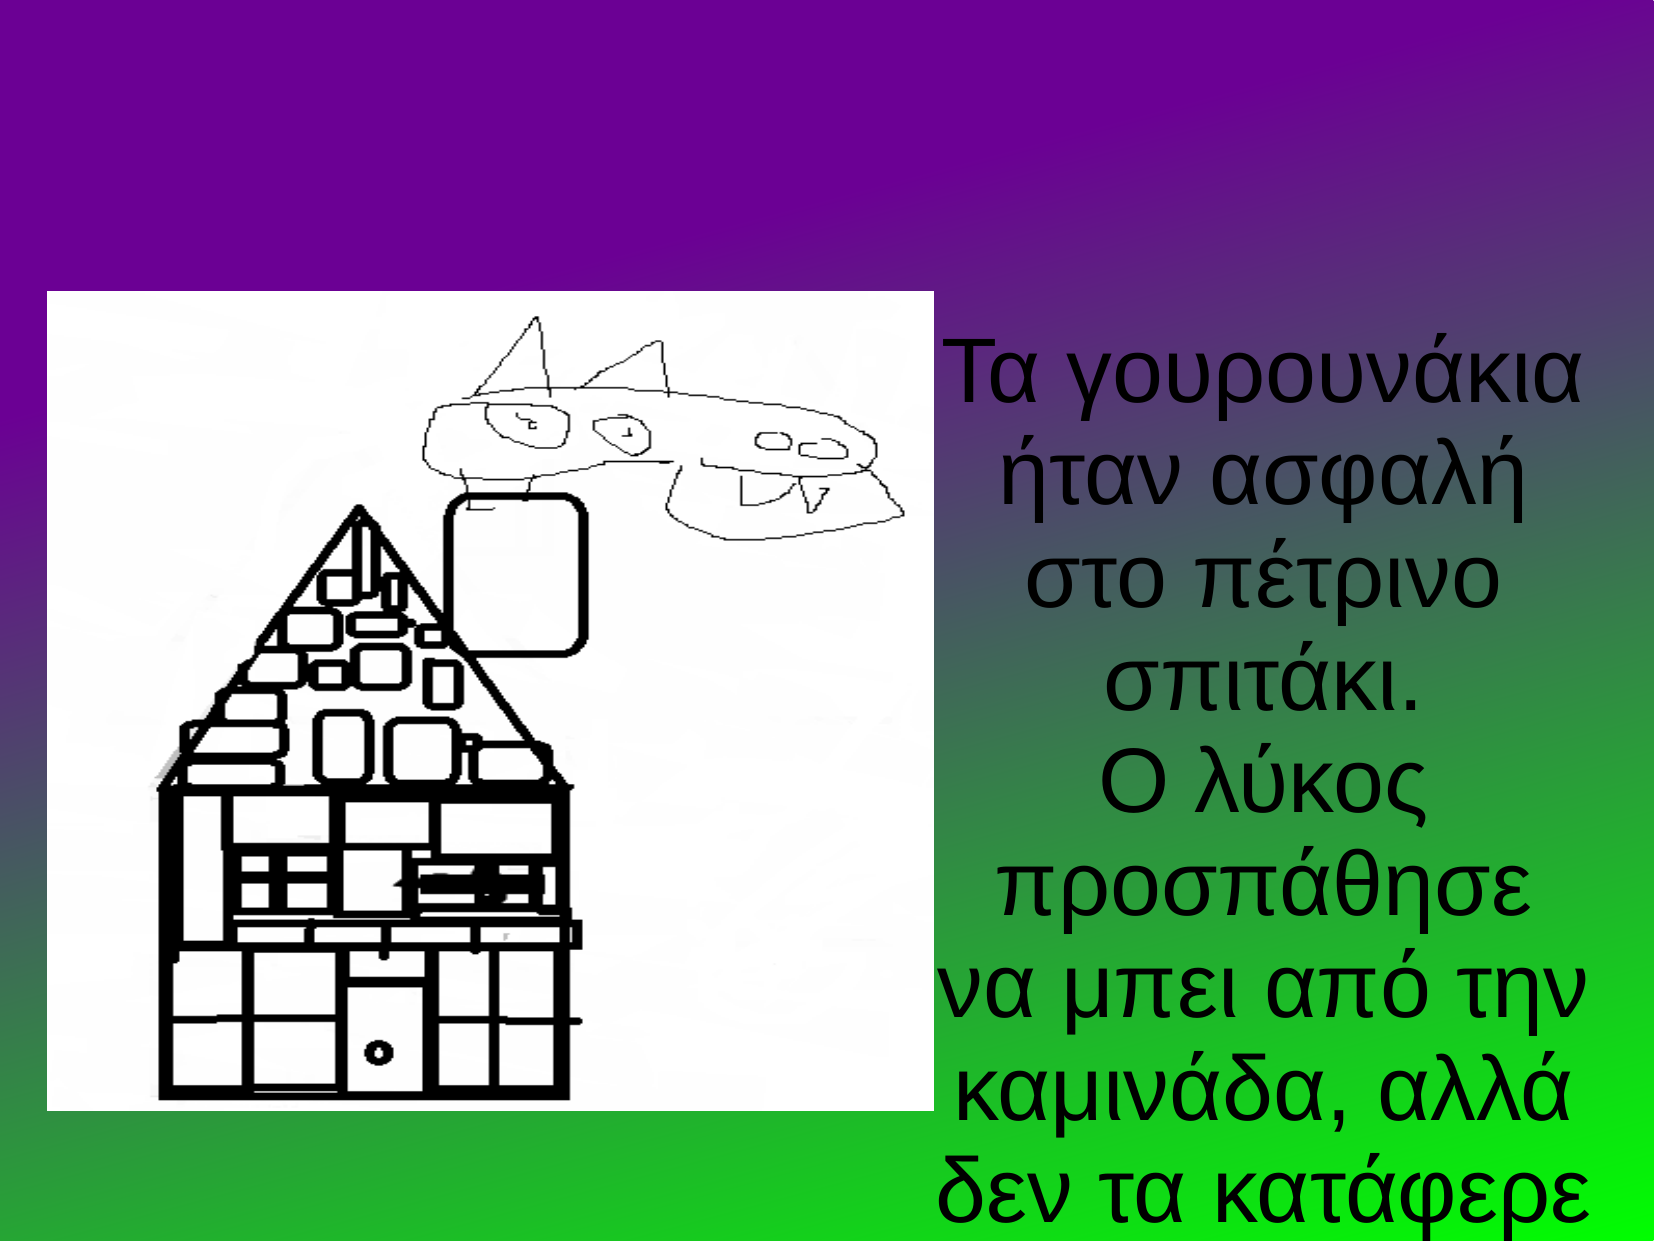

# Τα γουρουνάκια ήταν ασφαλή στο πέτρινο σπιτάκι. Ο λύκος προσπάθησε να μπει από την καμινάδα, αλλά δεν τα κατάφερε